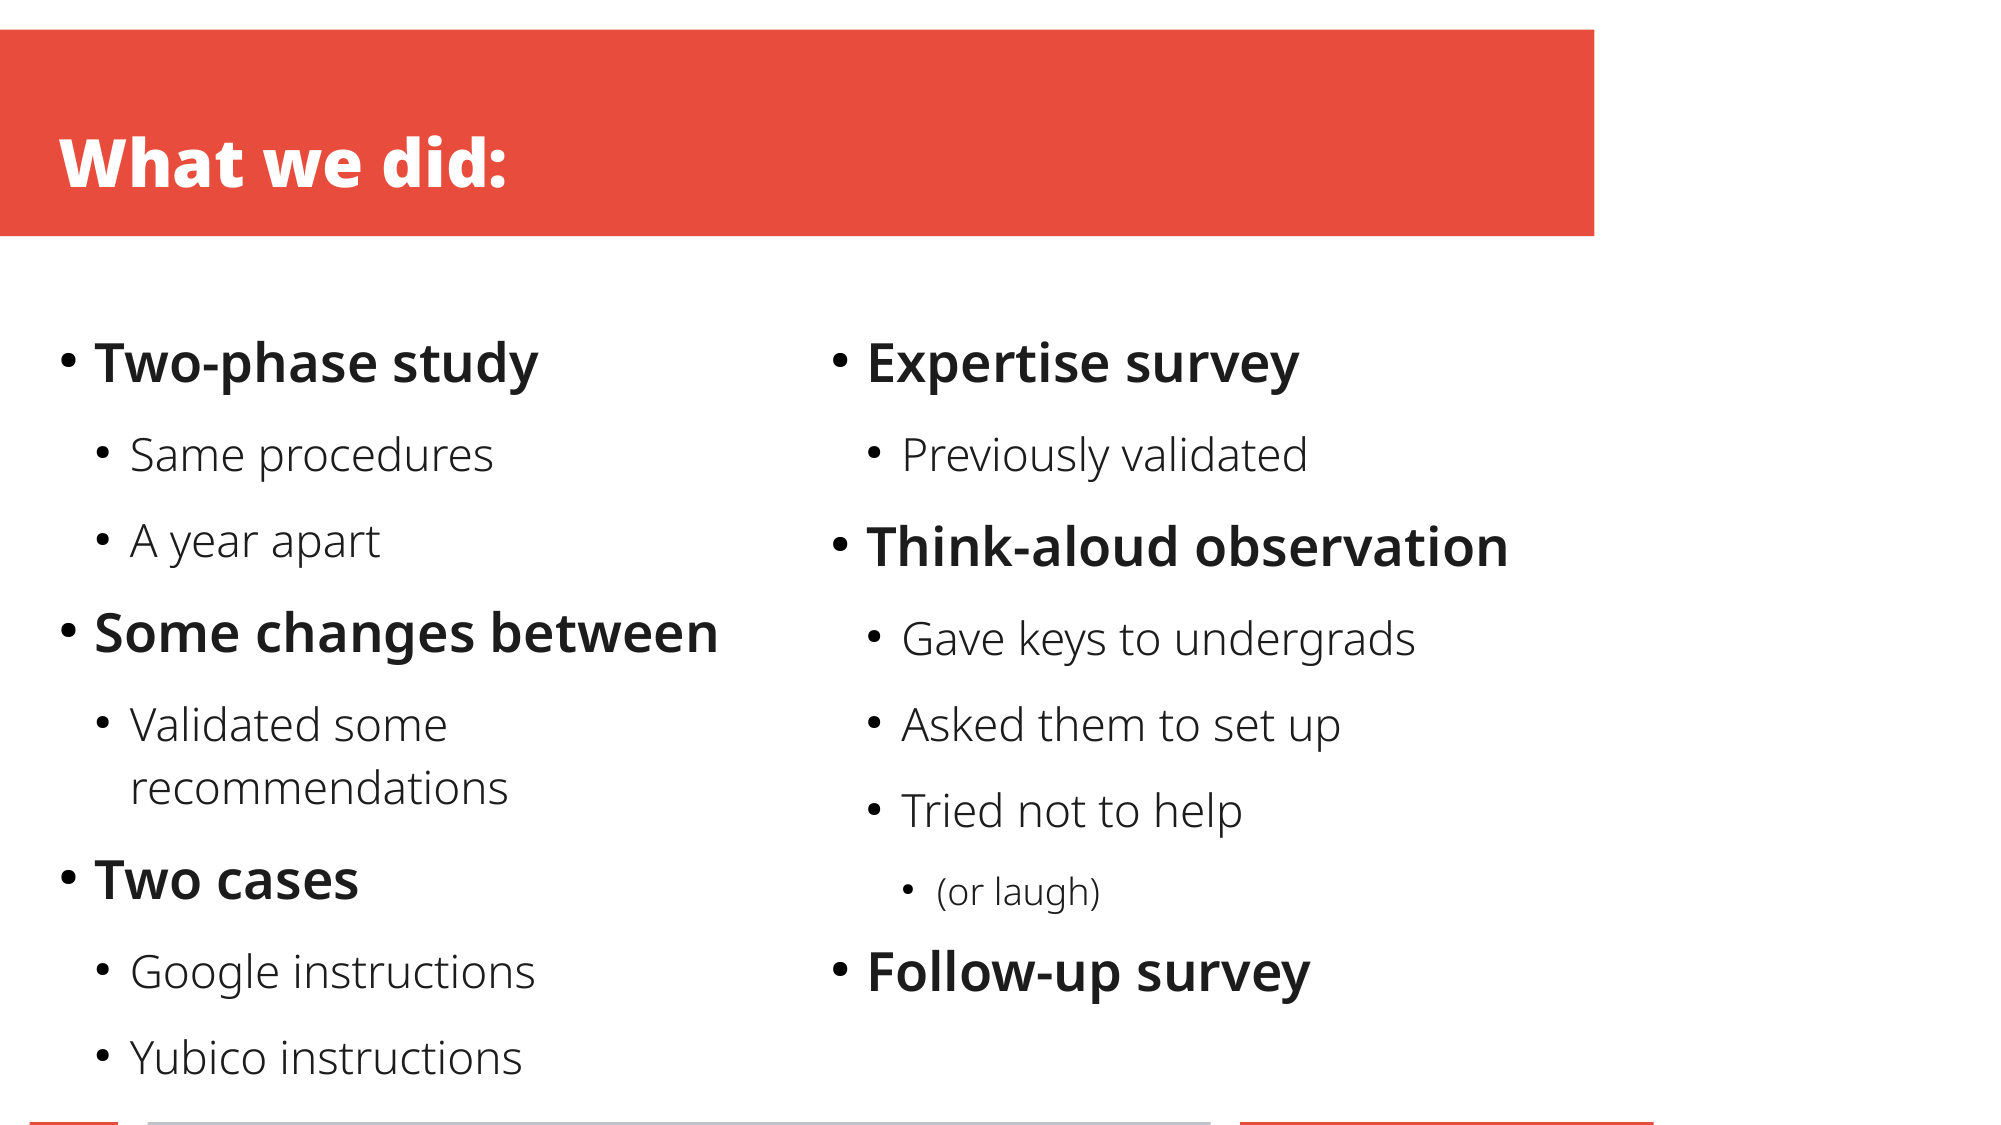

# What we did:
Two-phase study
Same procedures
A year apart
Some changes between
Validated some recommendations
Two cases
Google instructions
Yubico instructions
Expertise survey
Previously validated
Think-aloud observation
Gave keys to undergrads
Asked them to set up
Tried not to help
(or laugh)
Follow-up survey
11